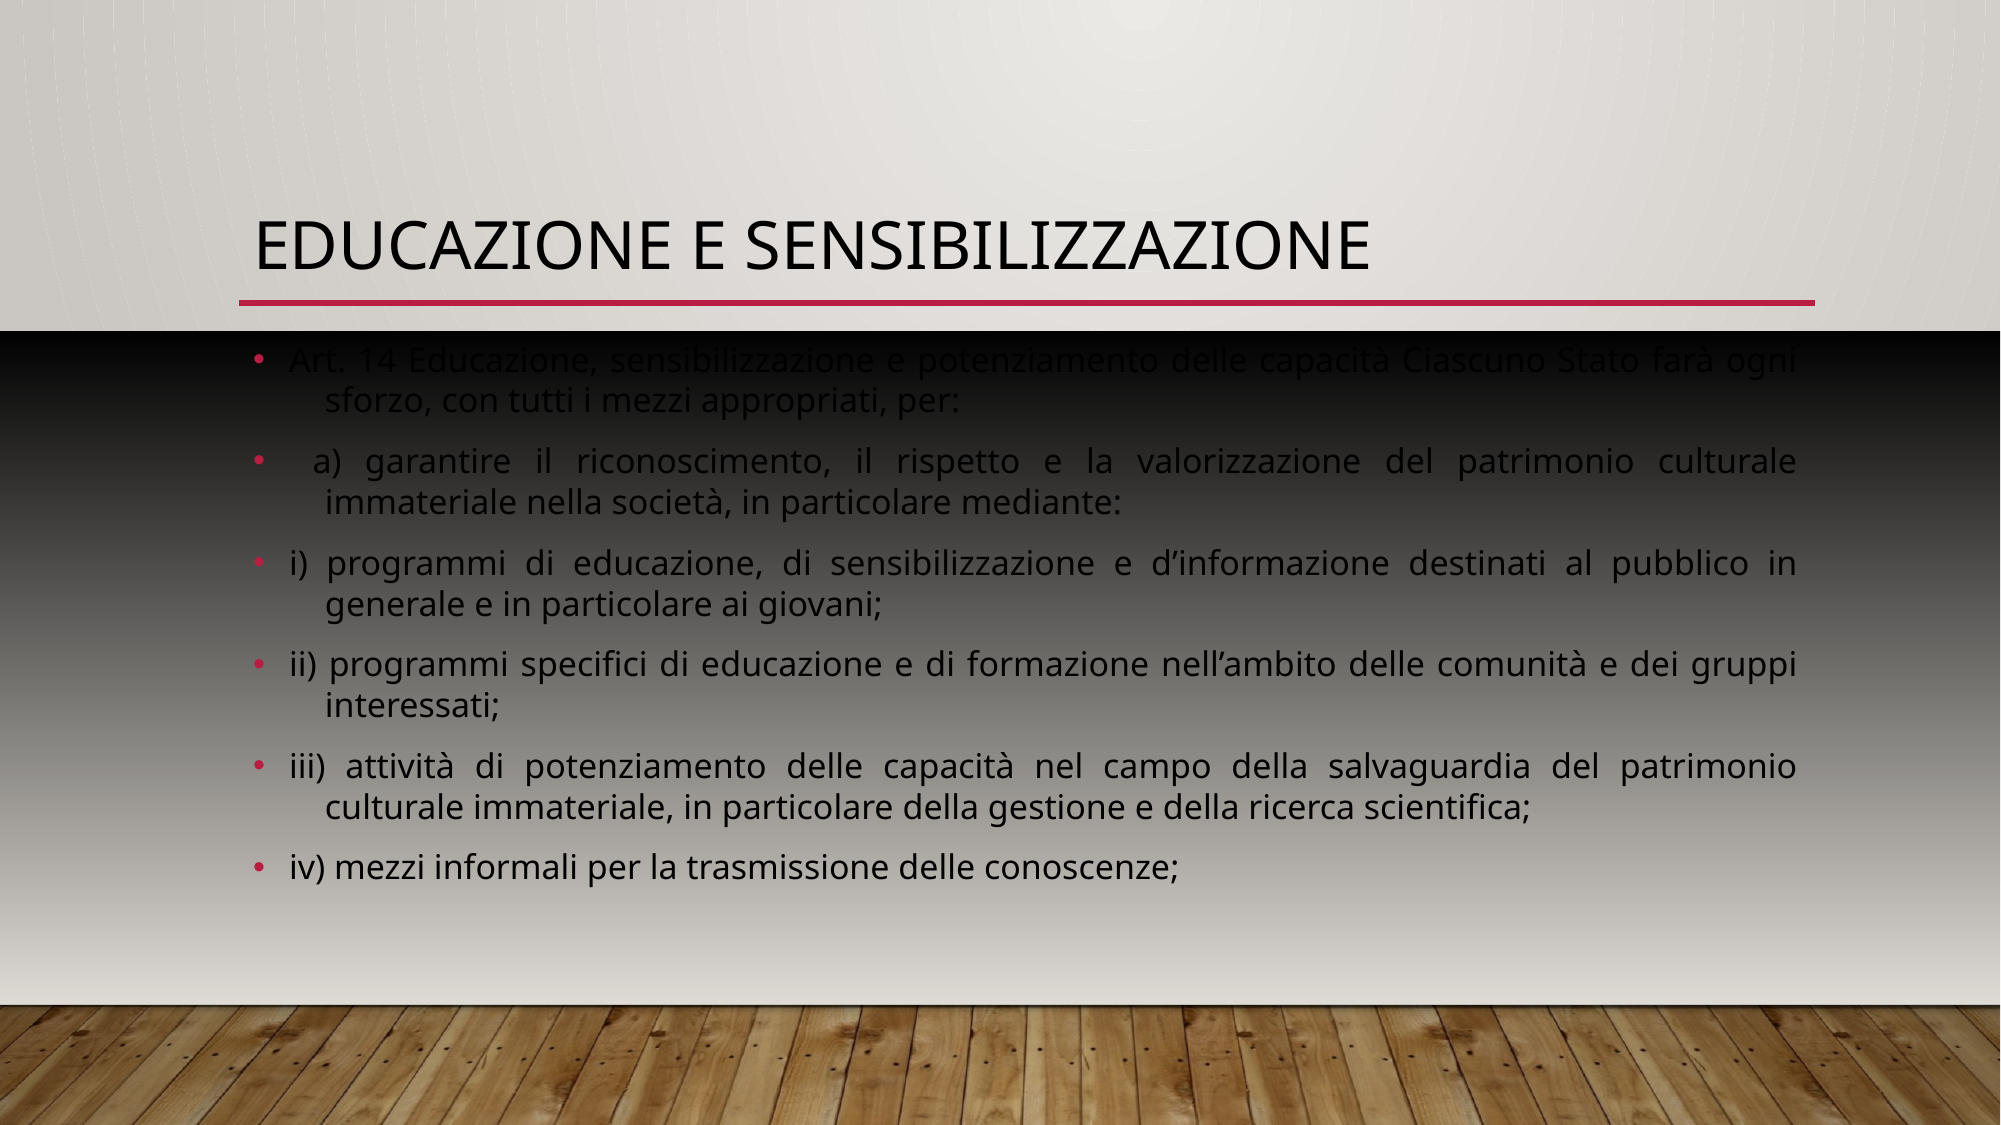

# Educazione e sensibilizzazione
Art. 14 Educazione, sensibilizzazione e potenziamento delle capacità Ciascuno Stato farà ogni sforzo, con tutti i mezzi appropriati, per:
 a) garantire il riconoscimento, il rispetto e la valorizzazione del patrimonio culturale immateriale nella società, in particolare mediante:
i) programmi di educazione, di sensibilizzazione e d’informazione destinati al pubblico in generale e in particolare ai giovani;
ii) programmi specifici di educazione e di formazione nell’ambito delle comunità e dei gruppi interessati;
iii) attività di potenziamento delle capacità nel campo della salvaguardia del patrimonio culturale immateriale, in particolare della gestione e della ricerca scientifica;
iv) mezzi informali per la trasmissione delle conoscenze;